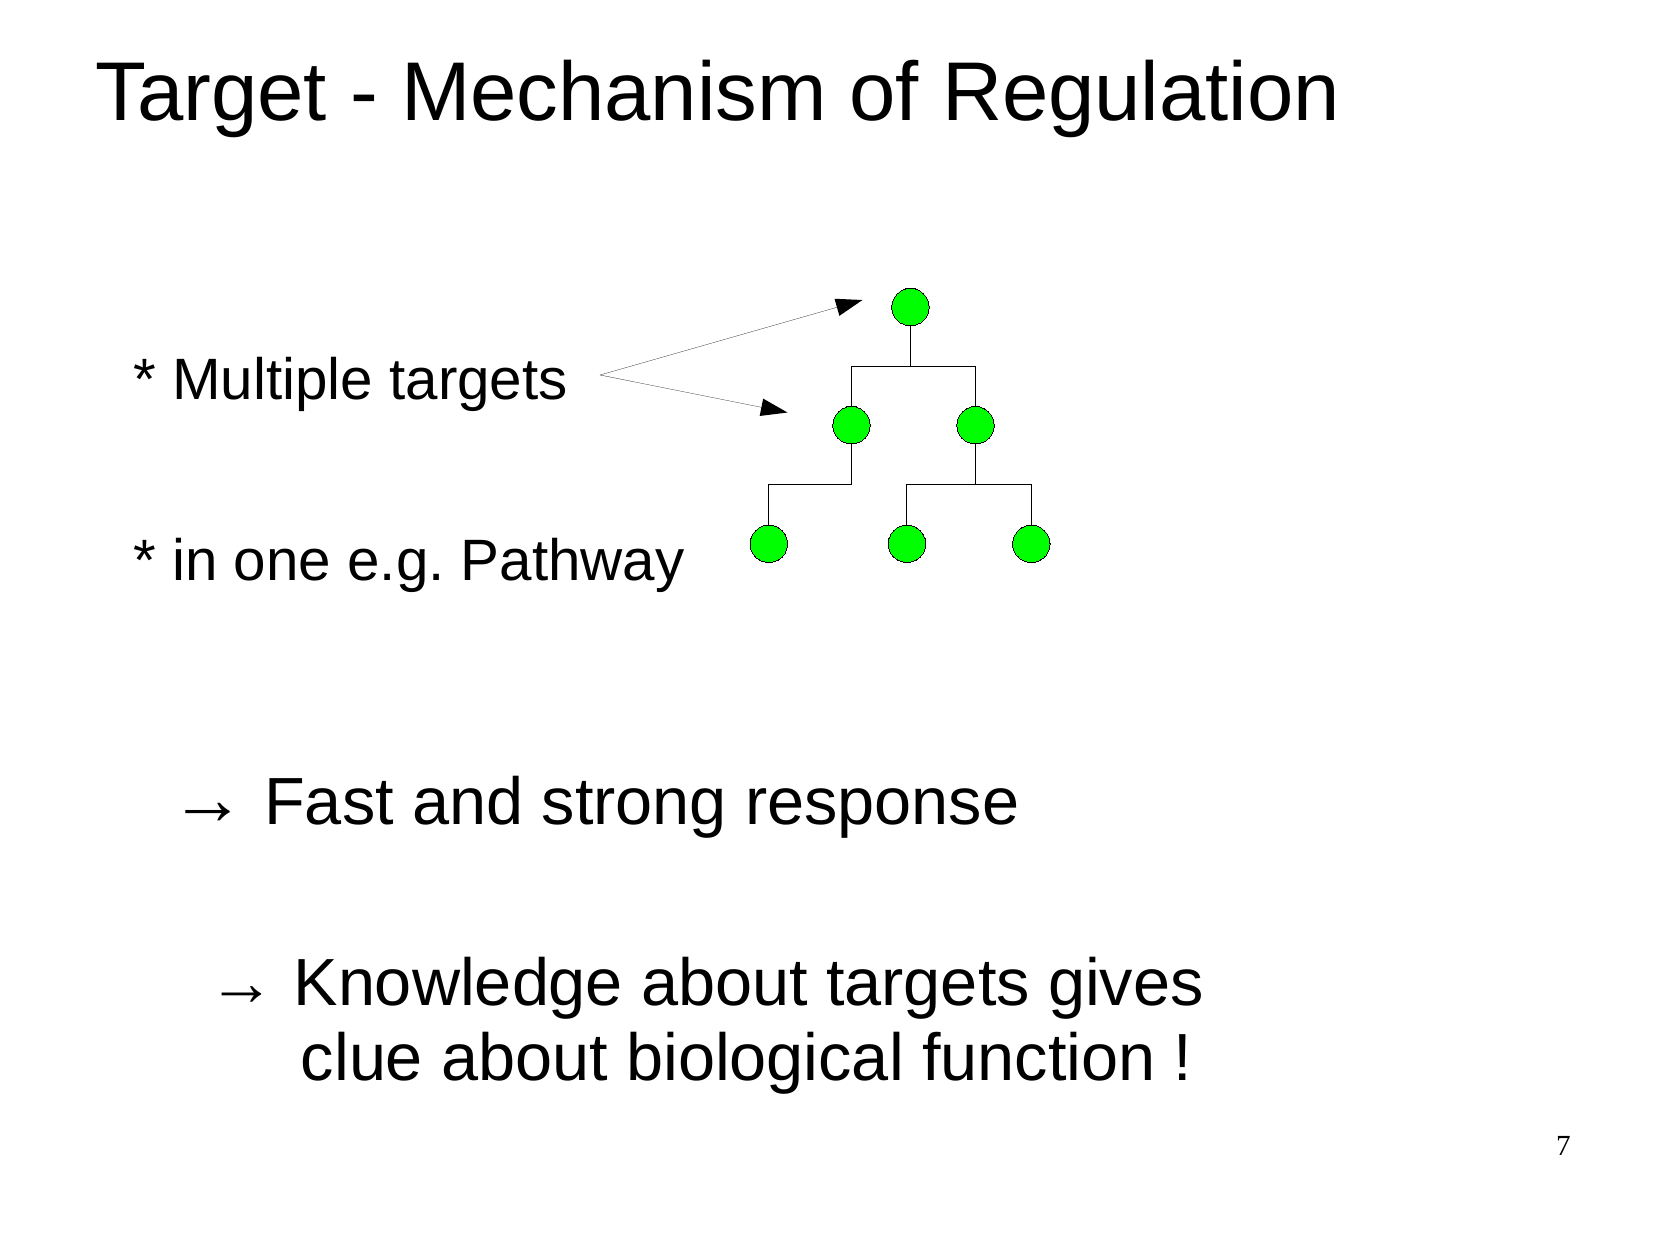

Target - Mechanism of Regulation
* Multiple targets
* in one e.g. Pathway
→ Fast and strong response
→ Knowledge about targets gives
 clue about biological function !
7